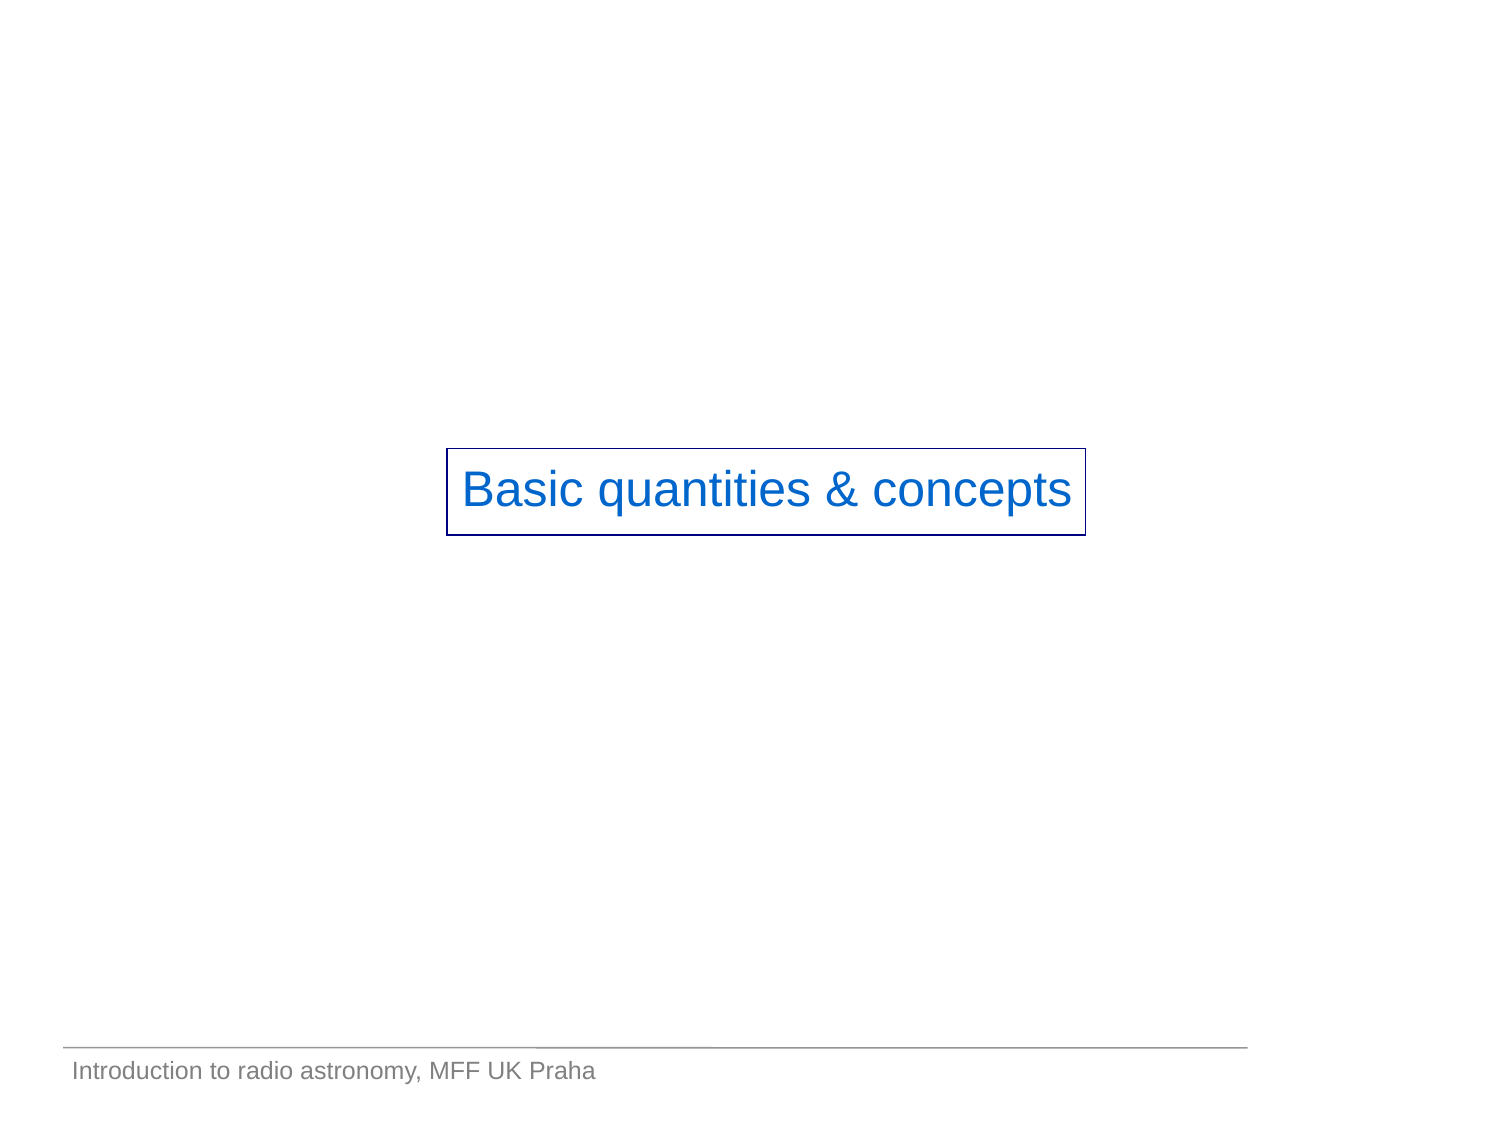

Basic quantities & concepts
Introduction to radio astronomy